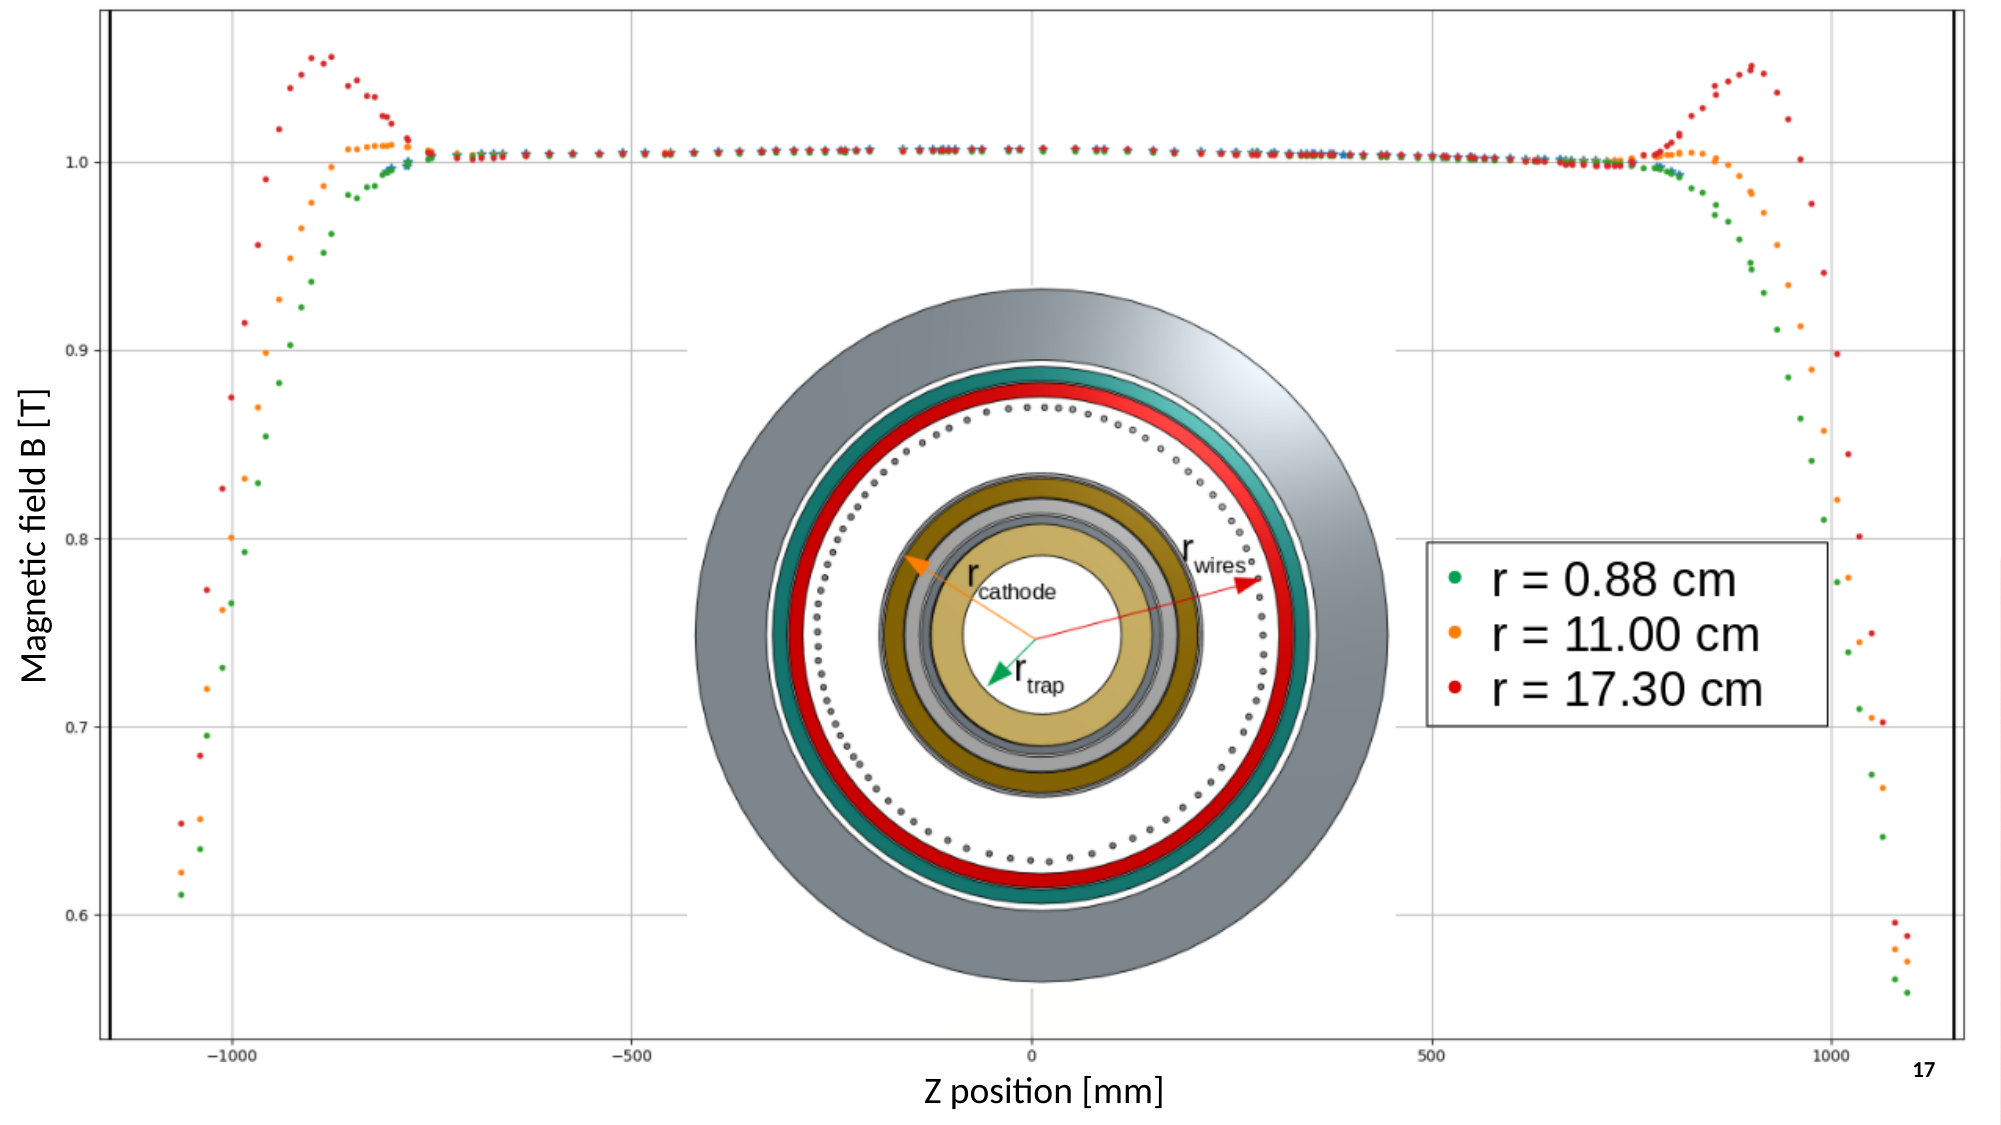

Magnetic field B [T]
Z position [mm]